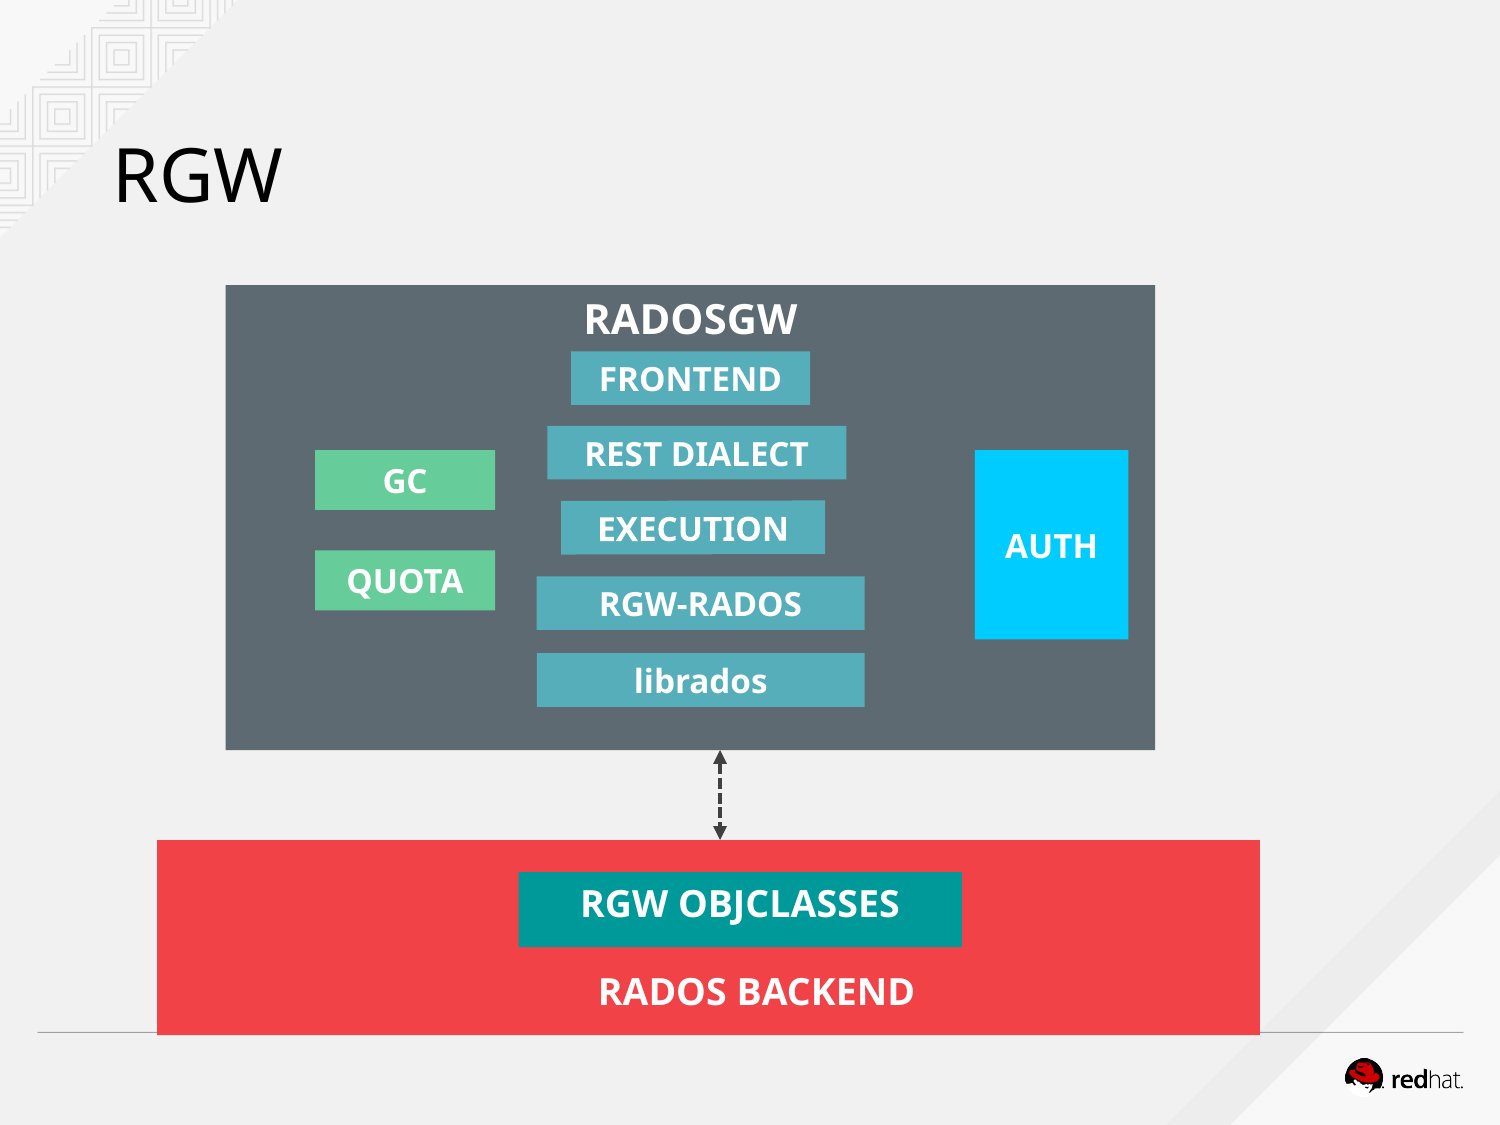

# RGW
RADOSGW
FRONTEND
REST DIALECT
AUTH
GC
EXECUTION
QUOTA
RGW-RADOS
librados
RGW OBJCLASSES
RADOS BACKEND